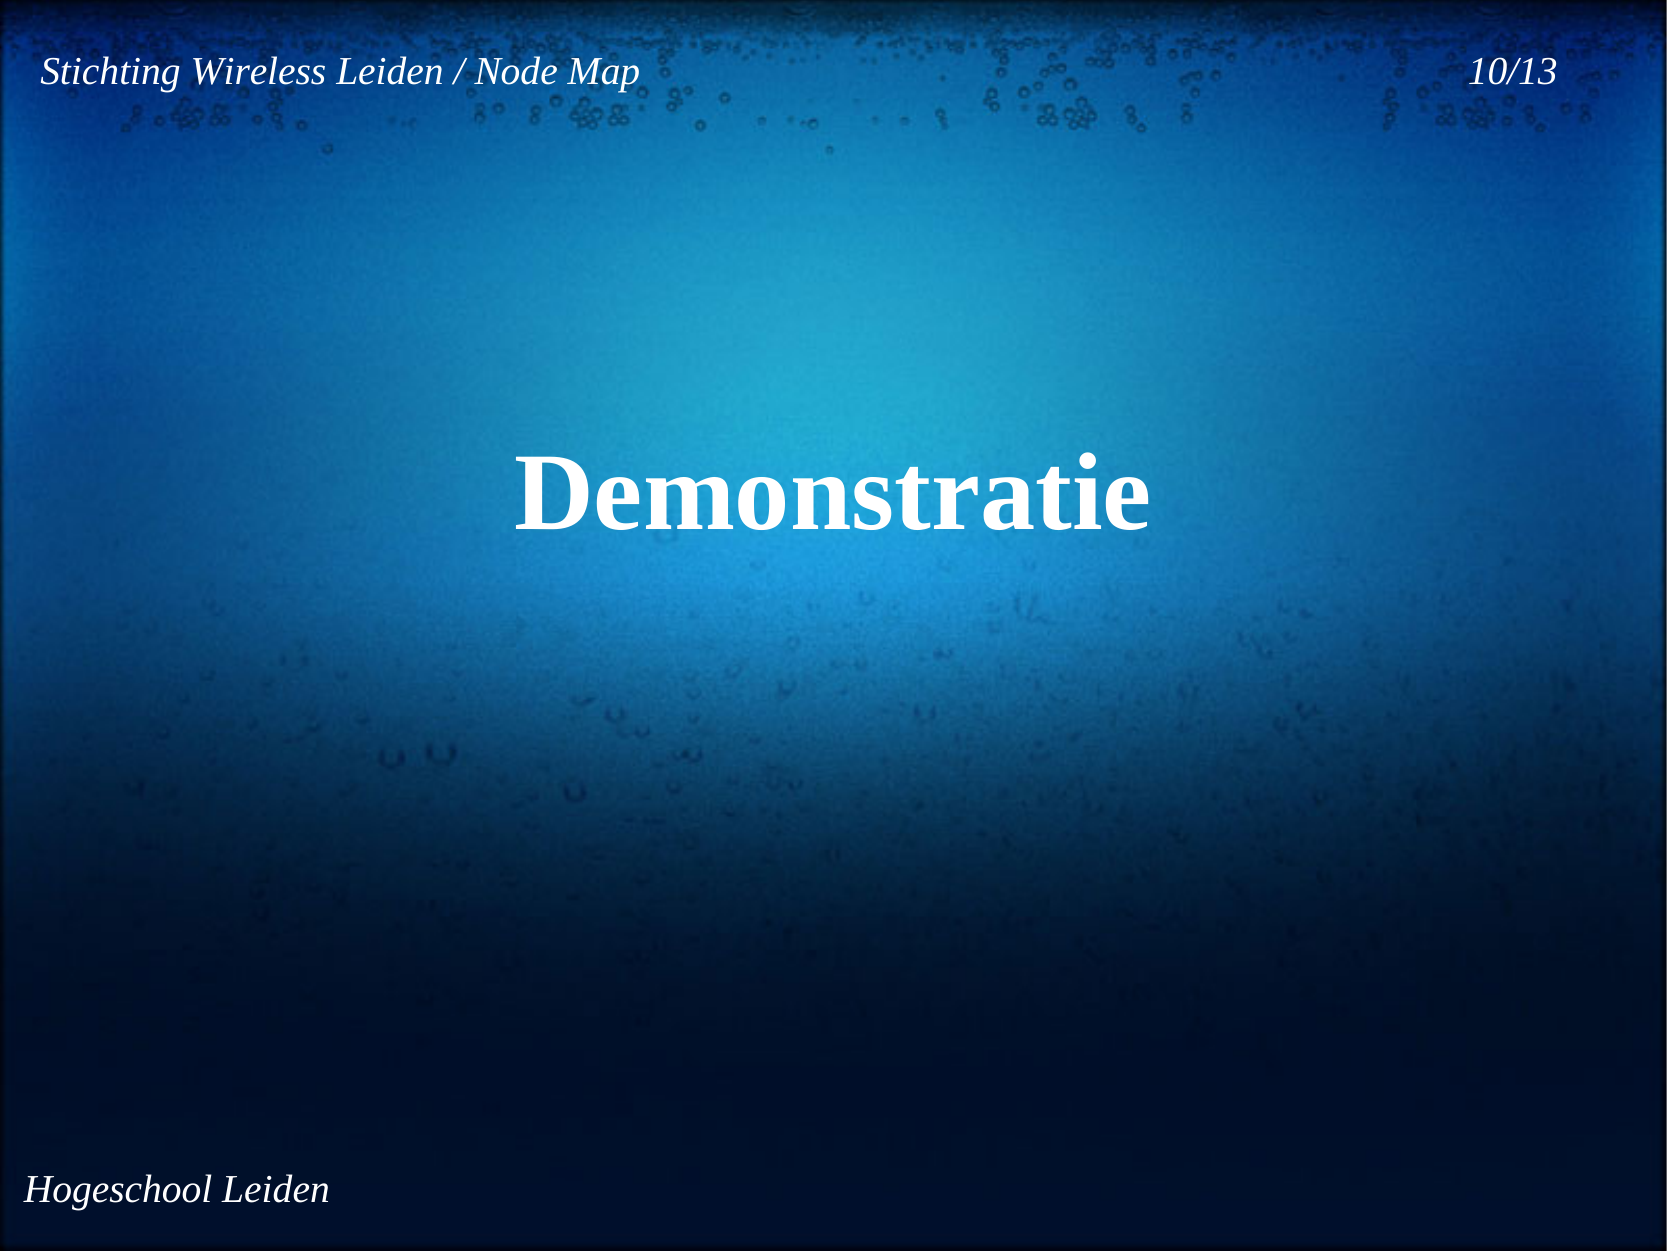

# Stichting Wireless Leiden / Node Map                                                                                   10/13
Demonstratie
Hogeschool Leiden